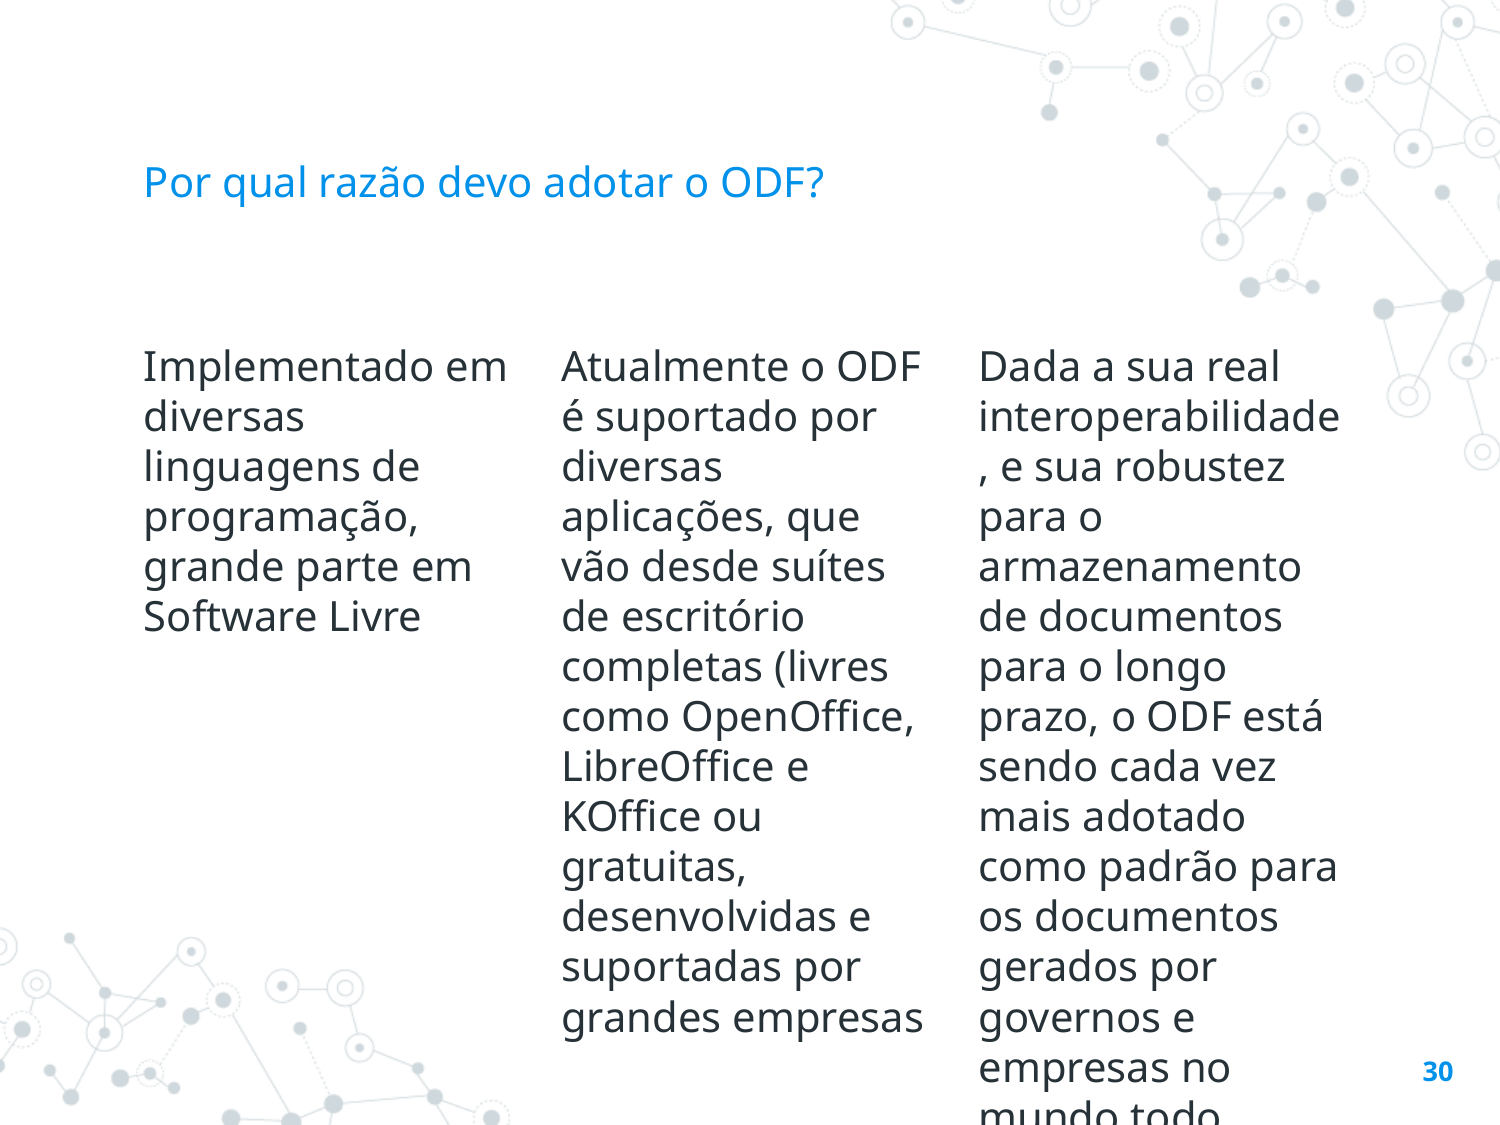

# Por qual razão devo adotar o ODF?
Implementado em diversas linguagens de programação, grande parte em Software Livre
Atualmente o ODF é suportado por diversas aplicações, que vão desde suítes de escritório completas (livres como OpenOffice, LibreOffice e KOffice ou gratuitas, desenvolvidas e suportadas por grandes empresas
Dada a sua real interoperabilidade, e sua robustez para o armazenamento de documentos para o longo prazo, o ODF está sendo cada vez mais adotado como padrão para os documentos gerados por governos e empresas no mundo todo